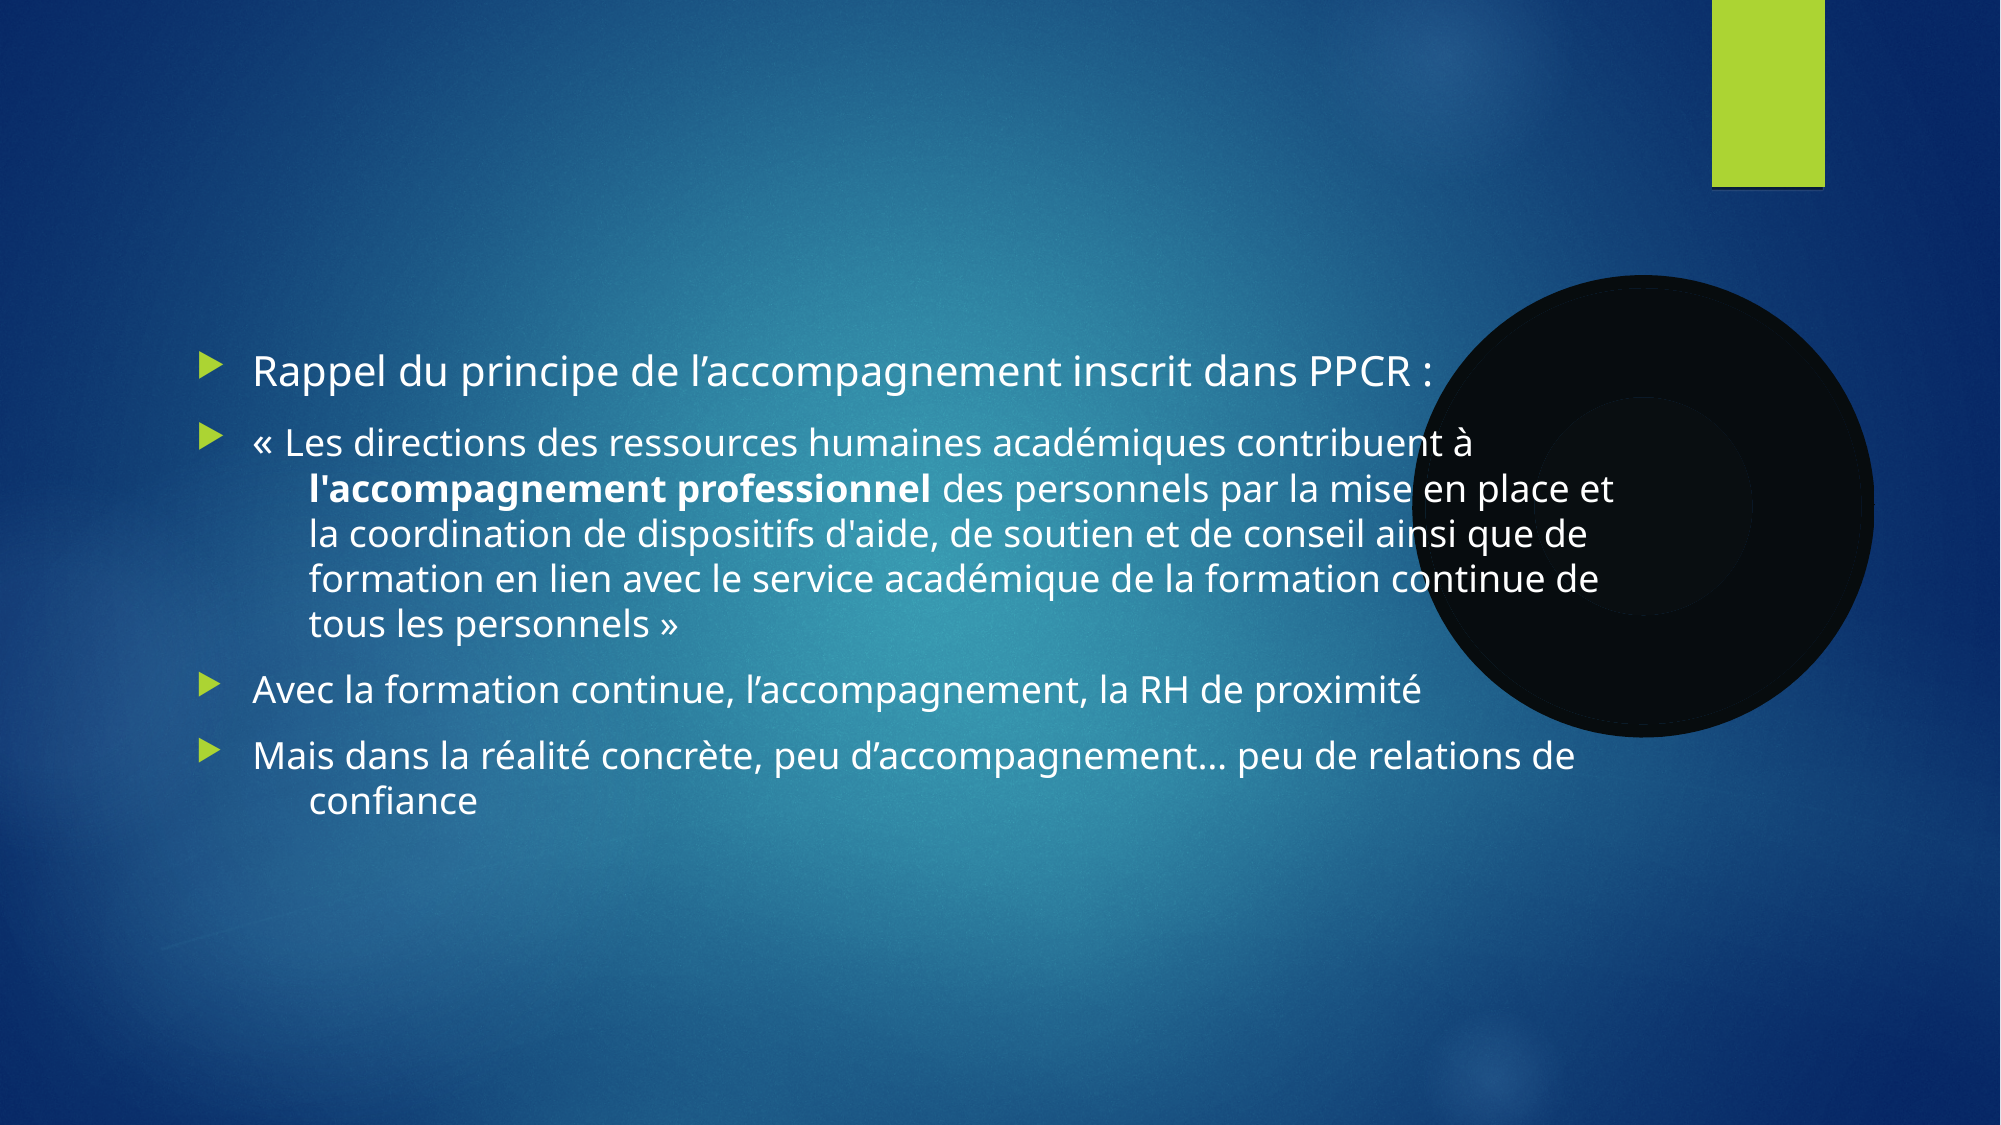

#
Rappel du principe de l’accompagnement inscrit dans PPCR :
« Les directions des ressources humaines académiques contribuent à l'accompagnement professionnel des personnels par la mise en place et la coordination de dispositifs d'aide, de soutien et de conseil ainsi que de formation en lien avec le service académique de la formation continue de tous les personnels »
Avec la formation continue, l’accompagnement, la RH de proximité
Mais dans la réalité concrète, peu d’accompagnement… peu de relations de confiance